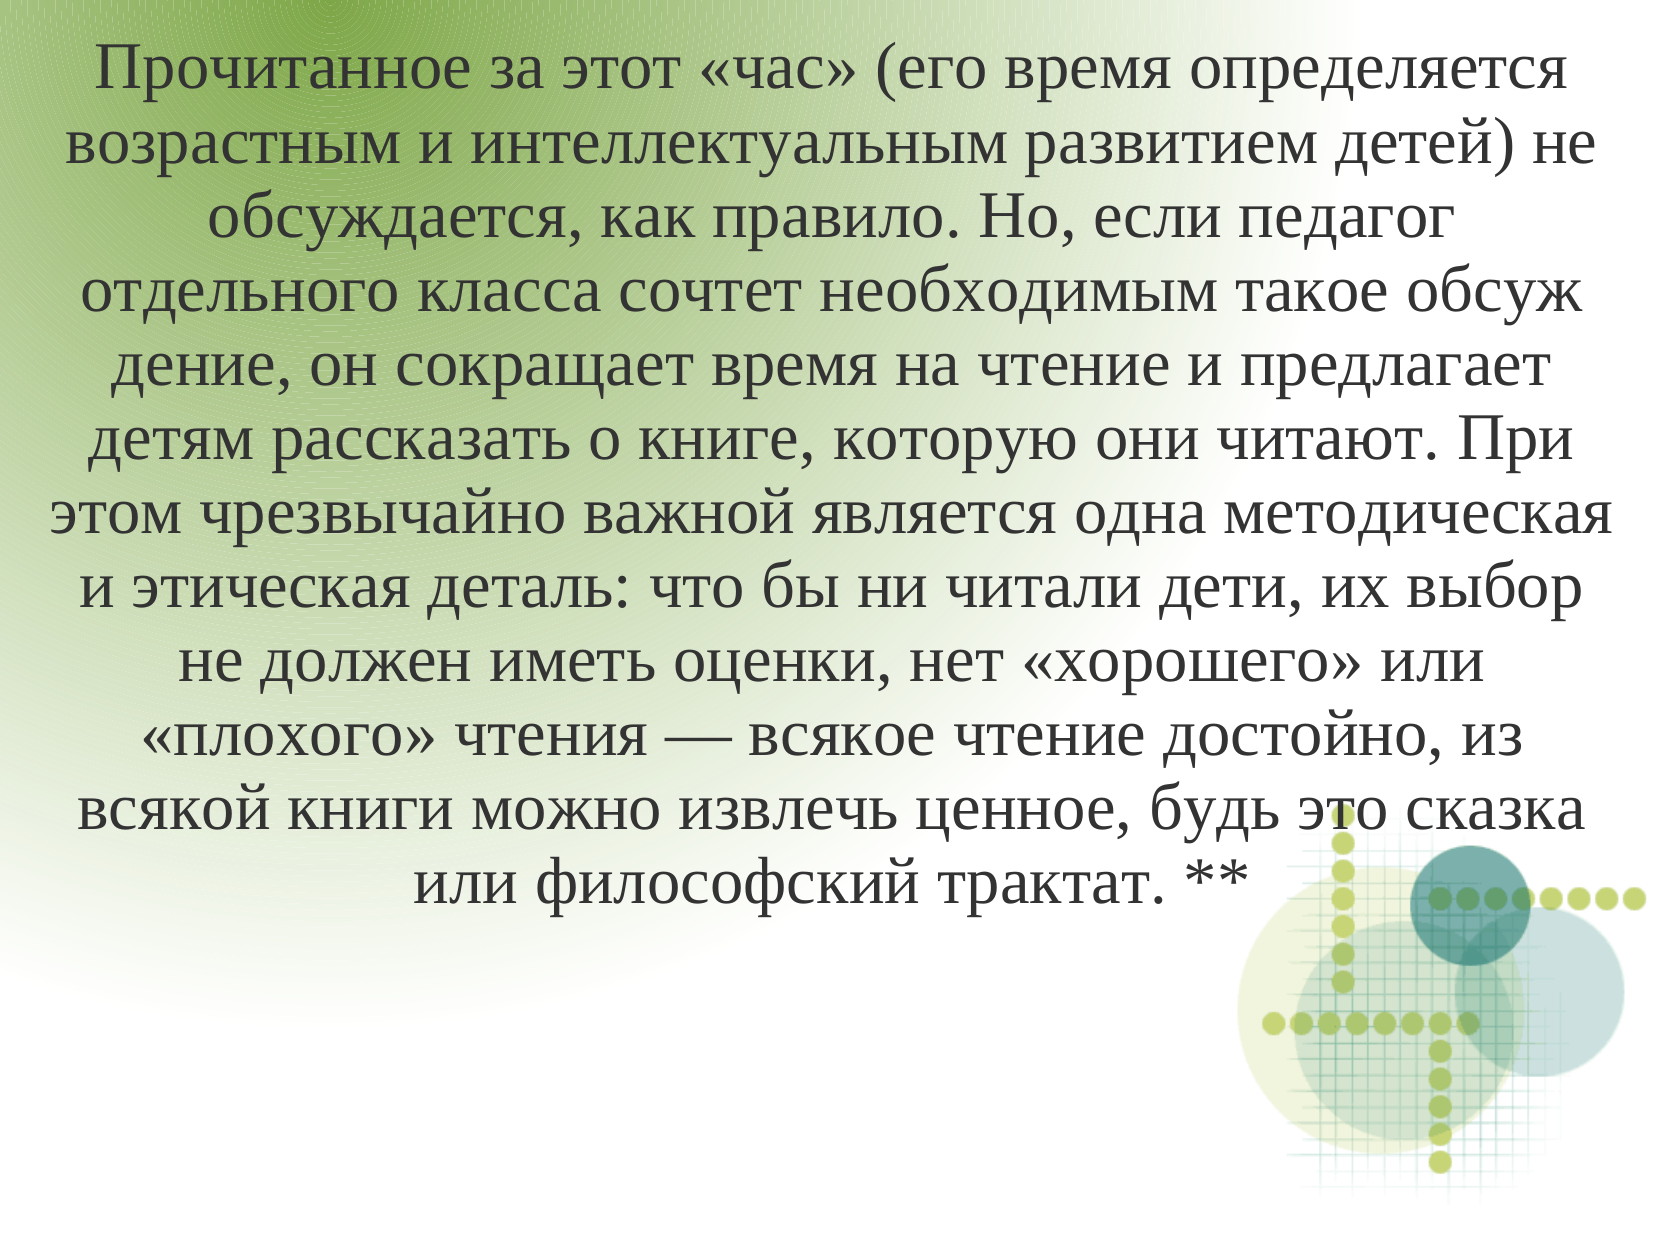

# Прочитанное за этот «час» (его время определяется возрастным и интеллектуальным развитием детей) не обсуждается, как правило. Но, если педагог отдельного класса сочтет необходимым такое обсуж­дение, он сокращает время на чтение и предлагает детям рассказать о книге, которую они читают. При этом чрезвычайно важной является одна методическая и этическая деталь: что бы ни читали дети, их выбор не должен иметь оценки, нет «хорошего» или «плохого» чтения — всякое чтение достойно, из всякой книги можно извлечь ценное, будь это сказка или философский трактат. **